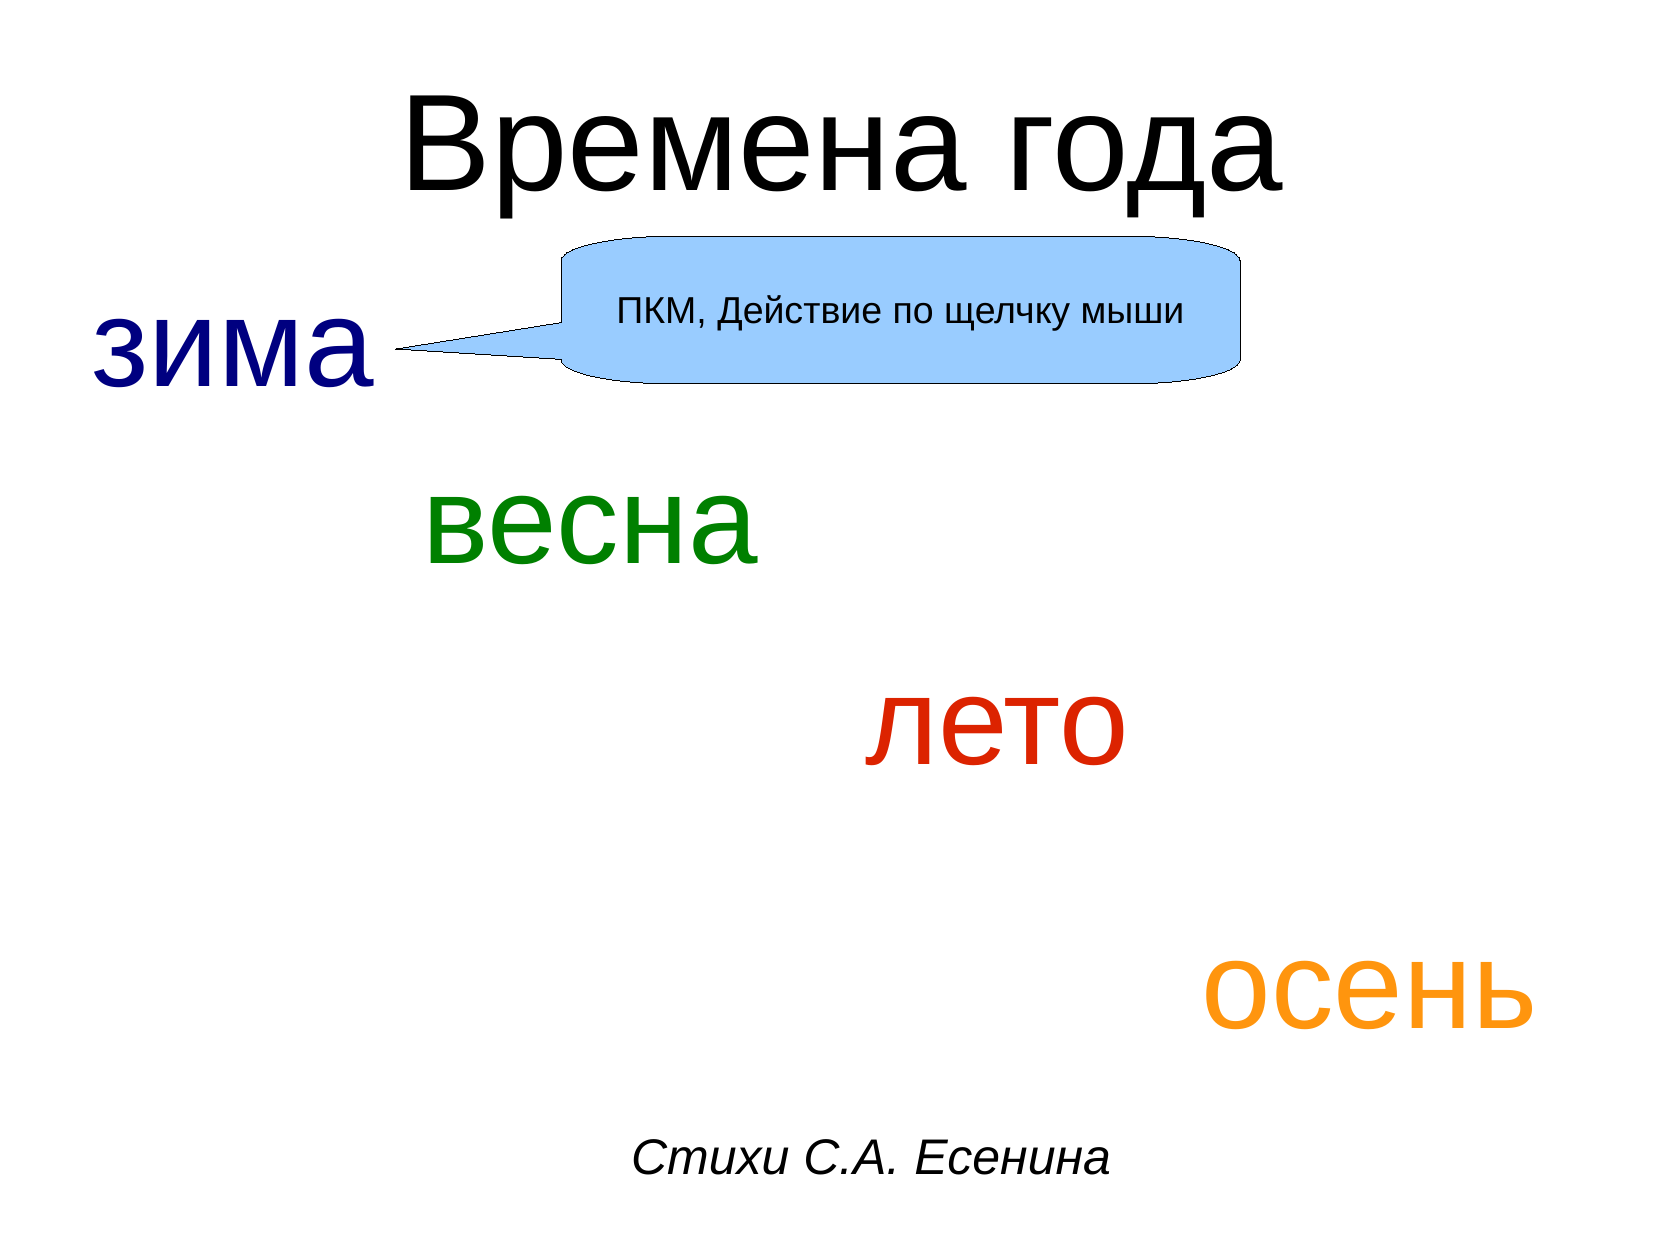

Времена года
ПКМ, Действие по щелчку мыши
зима
весна
лето
осень
Стихи С.А. Есенина